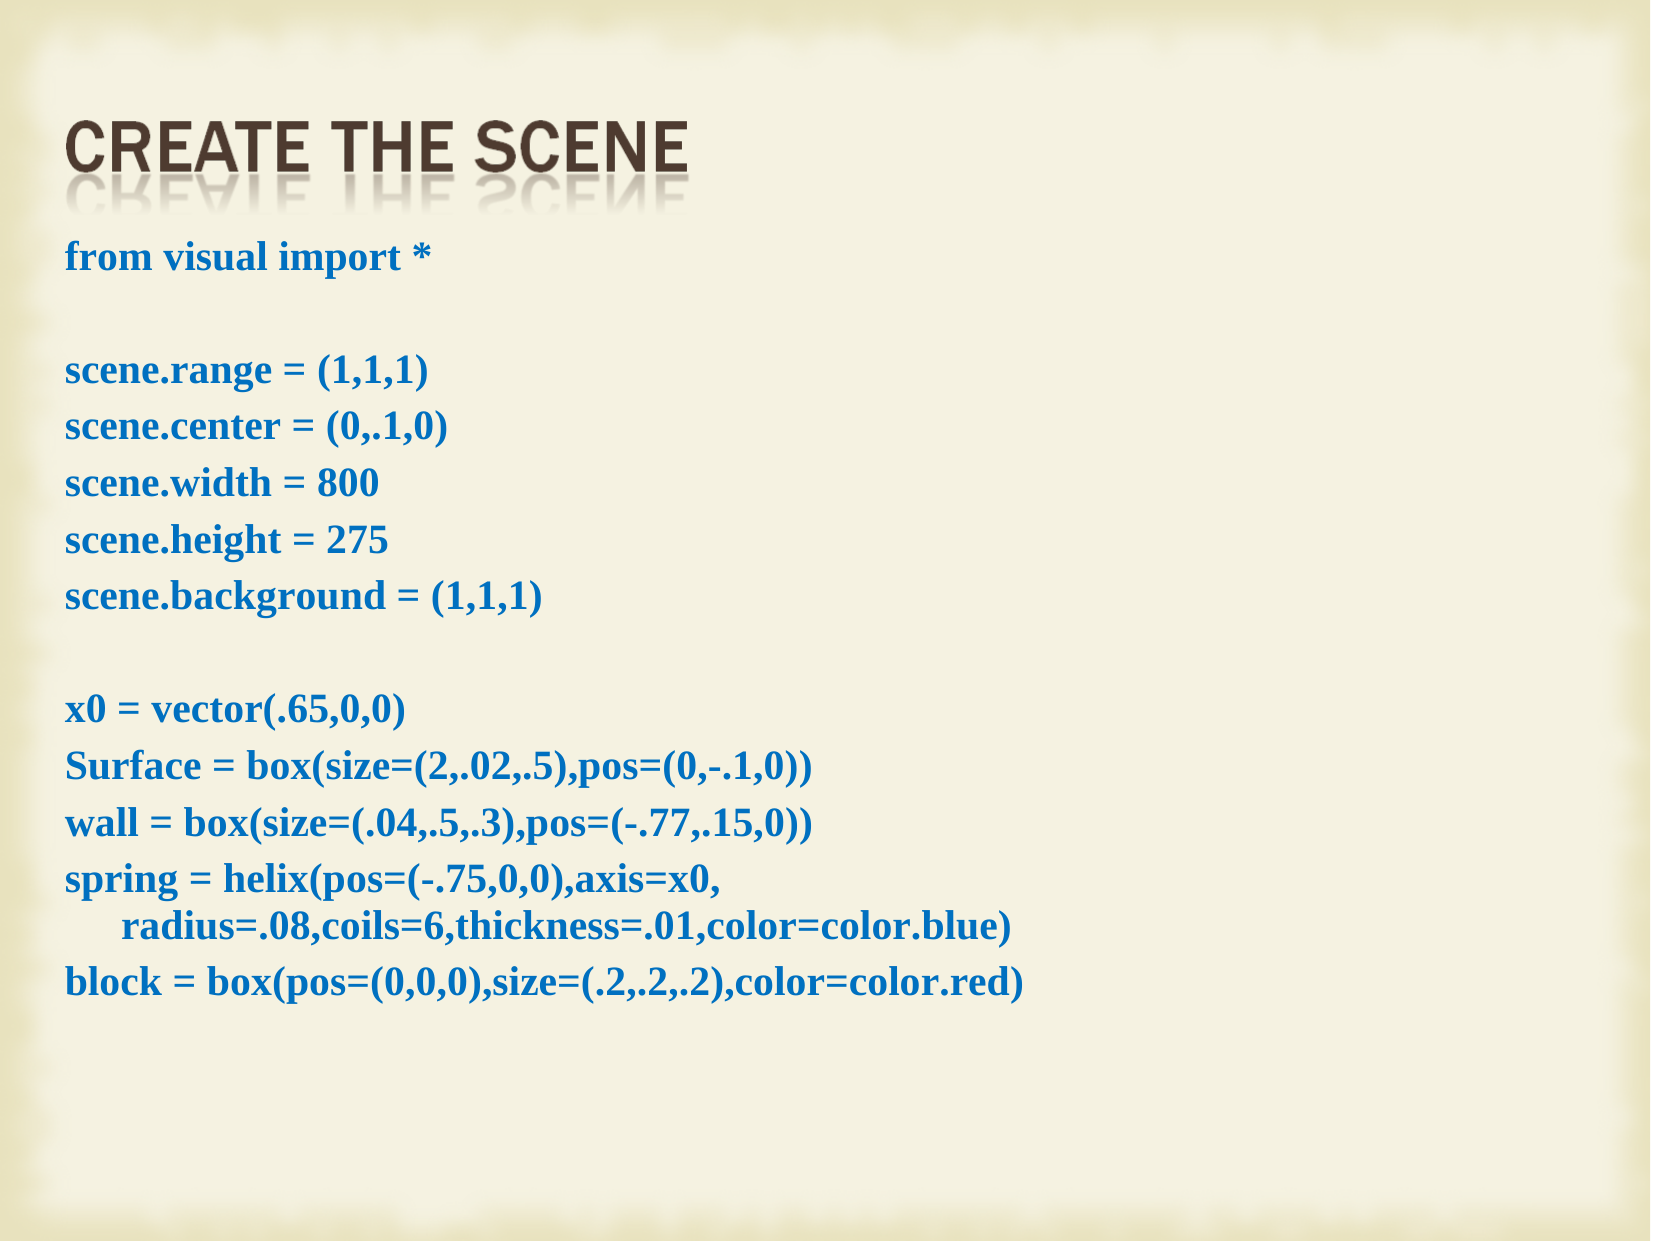

# from visual import *
scene.range = (1,1,1)
scene.center = (0,.1,0)
scene.width = 800
scene.height = 275
scene.background = (1,1,1)
x0 = vector(.65,0,0)
Surface = box(size=(2,.02,.5),pos=(0,-.1,0))
wall = box(size=(.04,.5,.3),pos=(-.77,.15,0))
spring = helix(pos=(-.75,0,0),axis=x0, radius=.08,coils=6,thickness=.01,color=color.blue)
block = box(pos=(0,0,0),size=(.2,.2,.2),color=color.red)